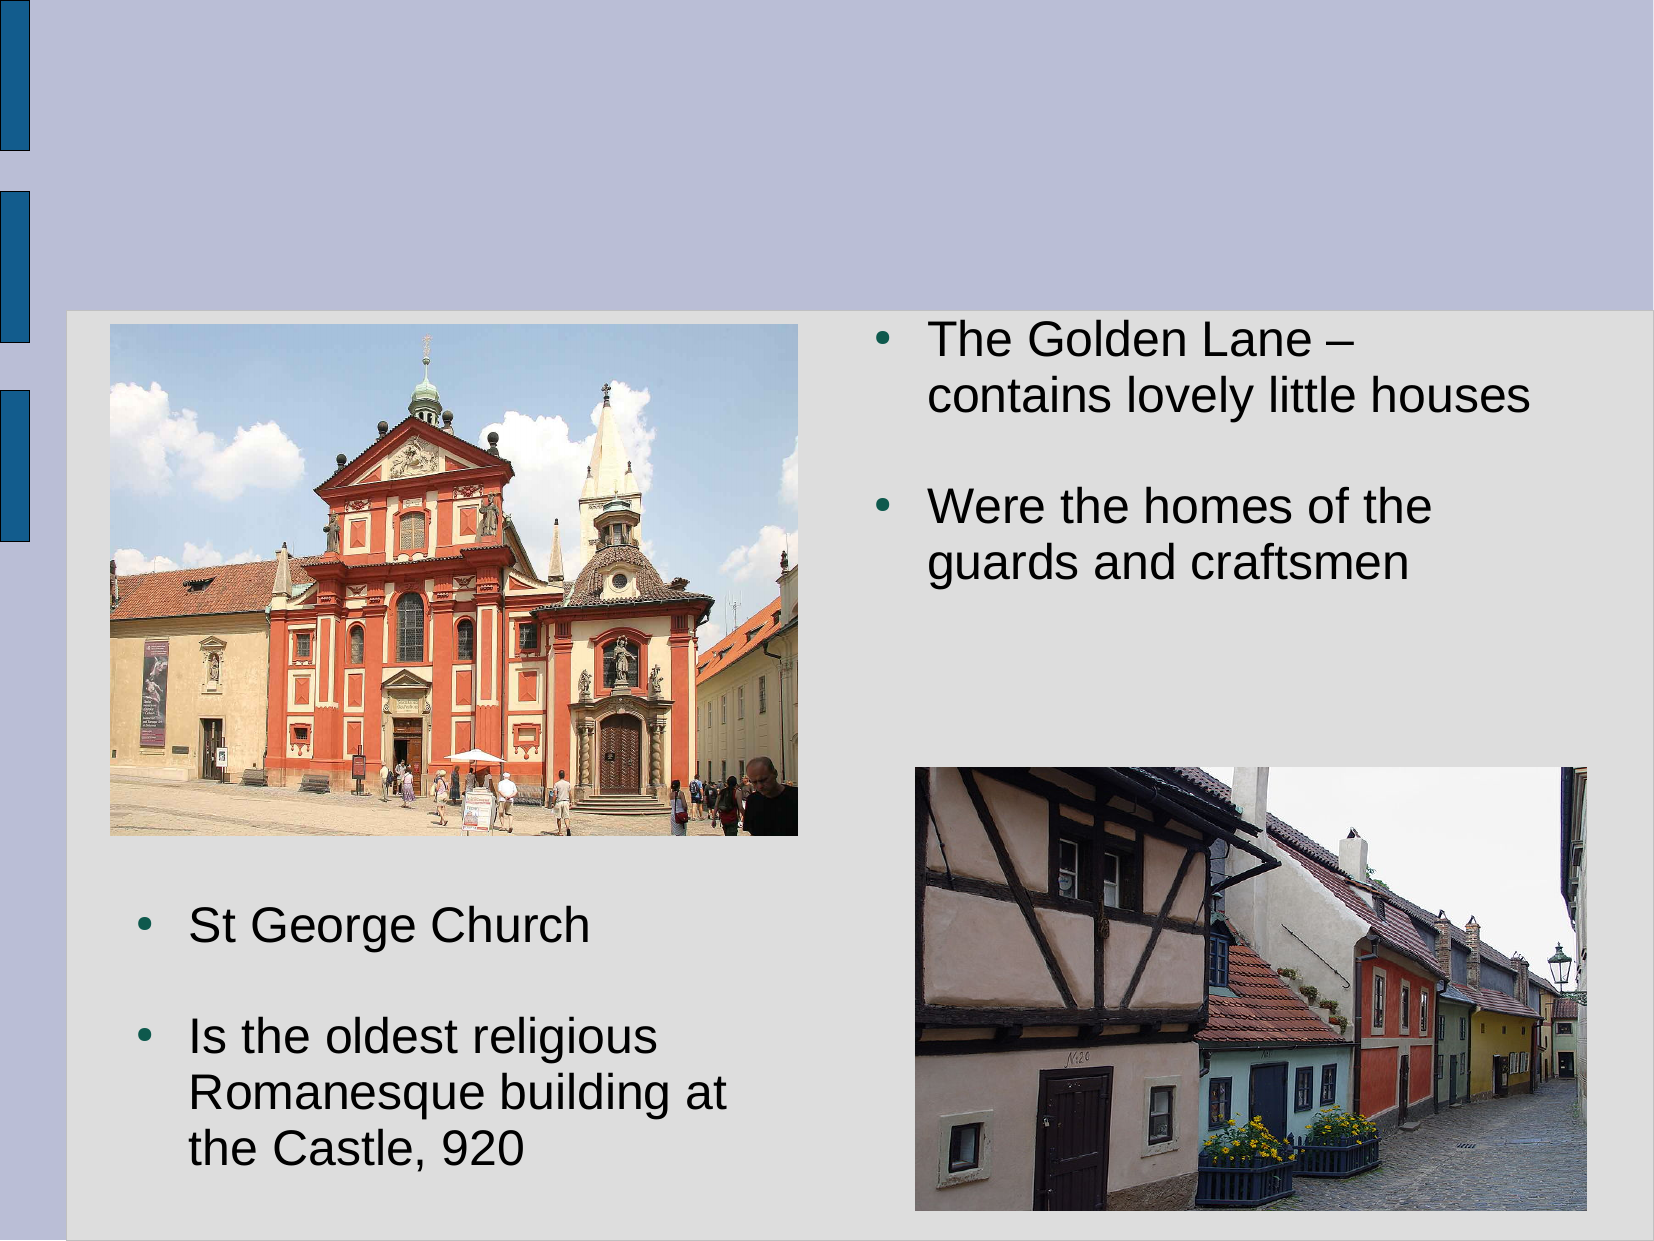

The Golden Lane – contains lovely little houses
Were the homes of the guards and craftsmen
# St George Church
Is the oldest religious Romanesque building at the Castle, 920